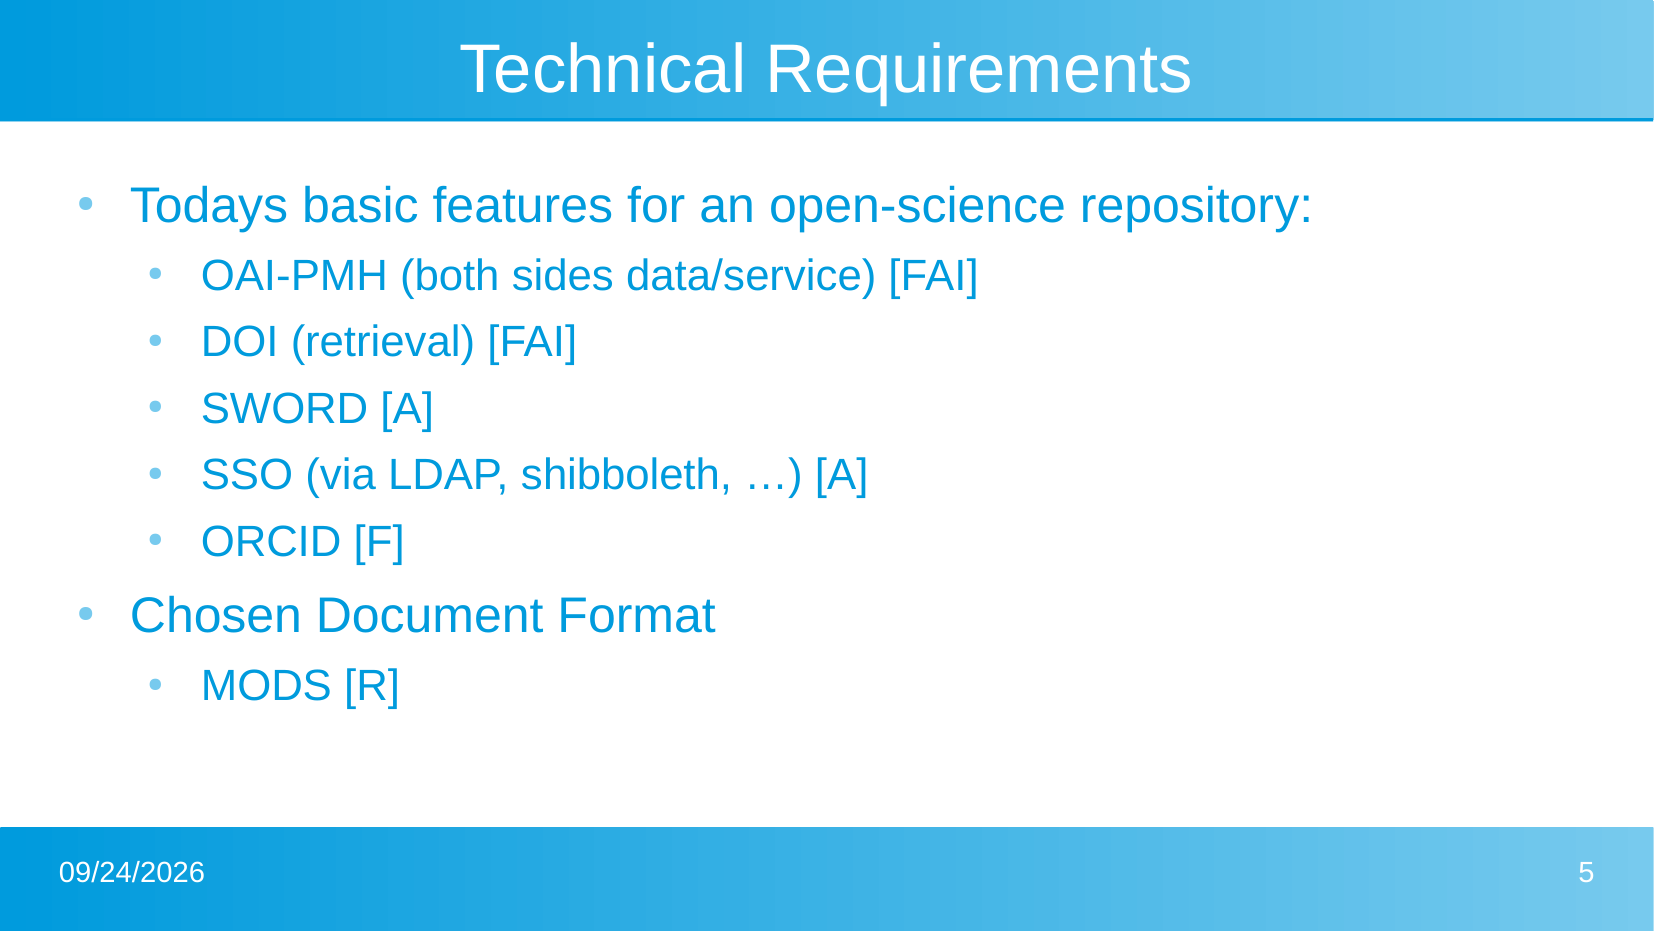

# Technical Requirements
Todays basic features for an open-science repository:
OAI-PMH (both sides data/service) [FAI]
DOI (retrieval) [FAI]
SWORD [A]
SSO (via LDAP, shibboleth, …) [A]
ORCID [F]
Chosen Document Format
MODS [R]
5